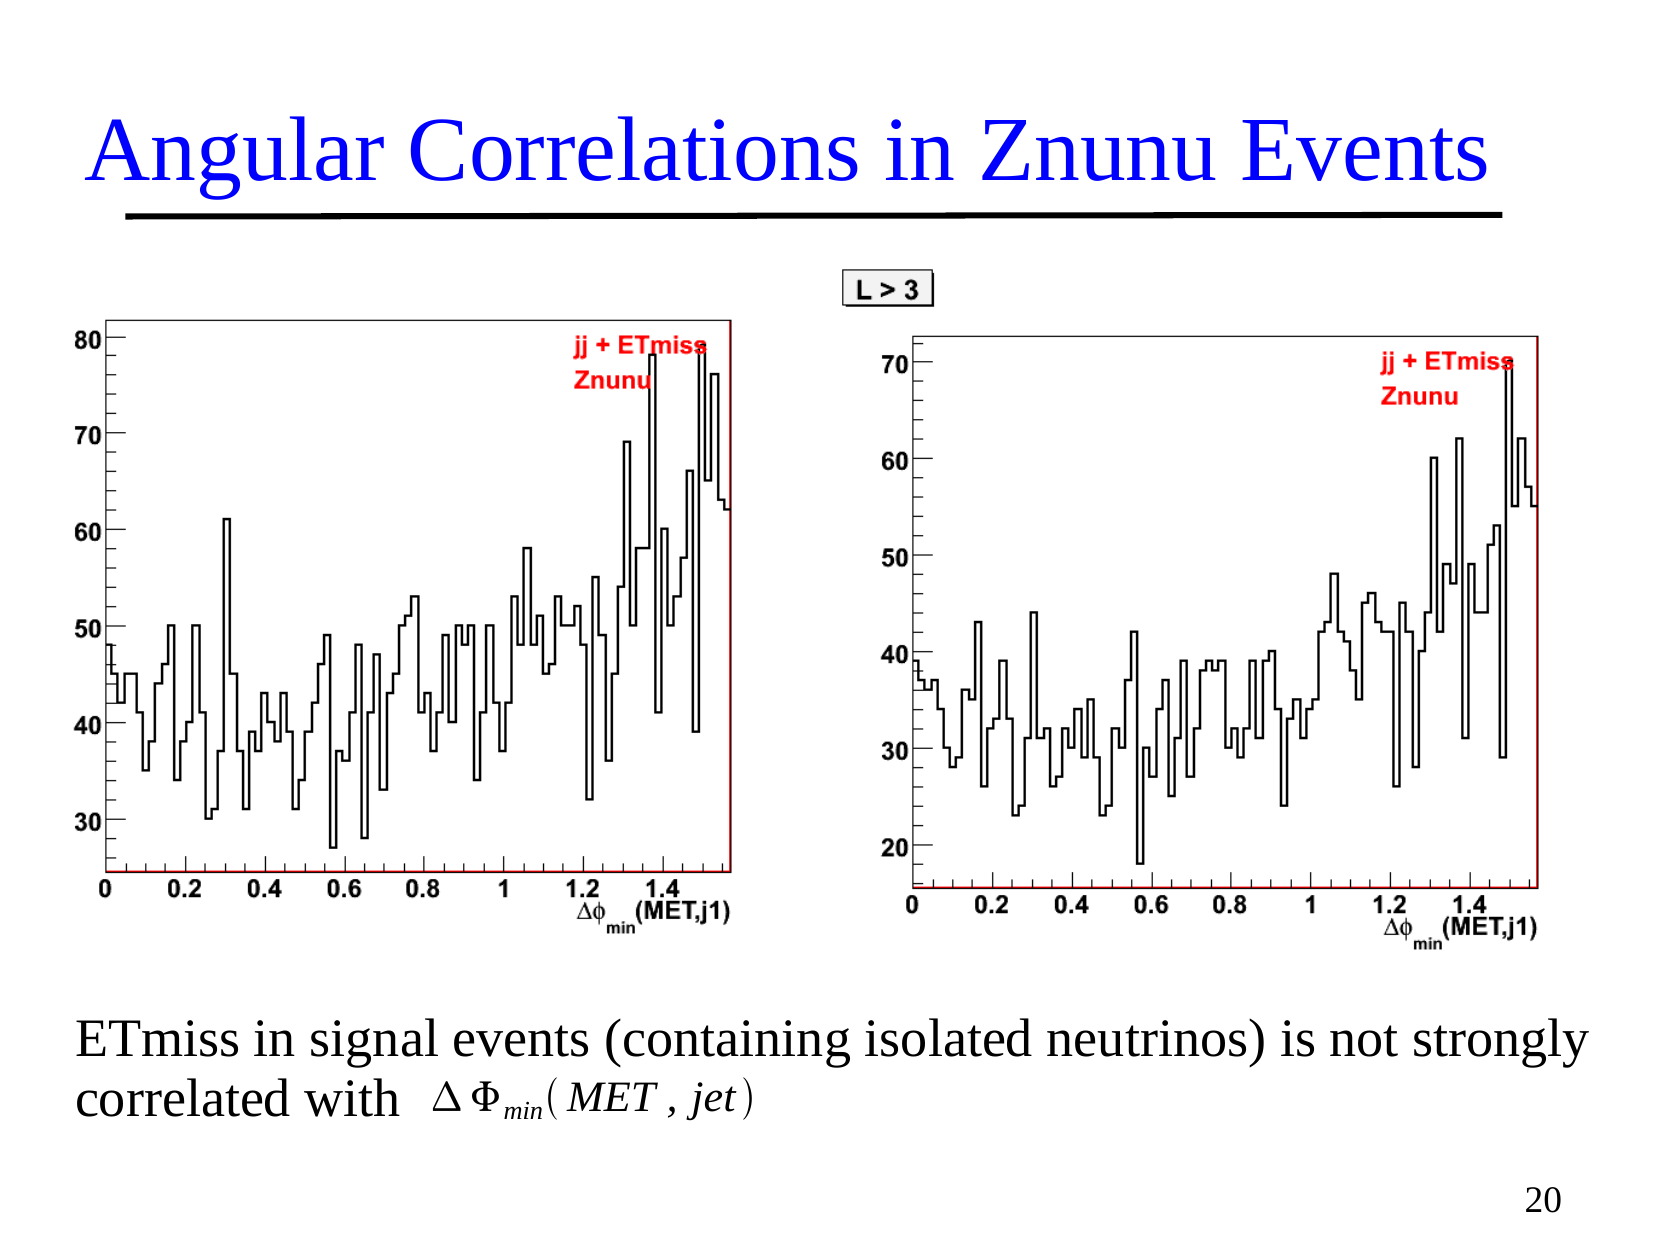

Angular Correlations in Znunu Events
ETmiss in signal events (containing isolated neutrinos) is not strongly
correlated with